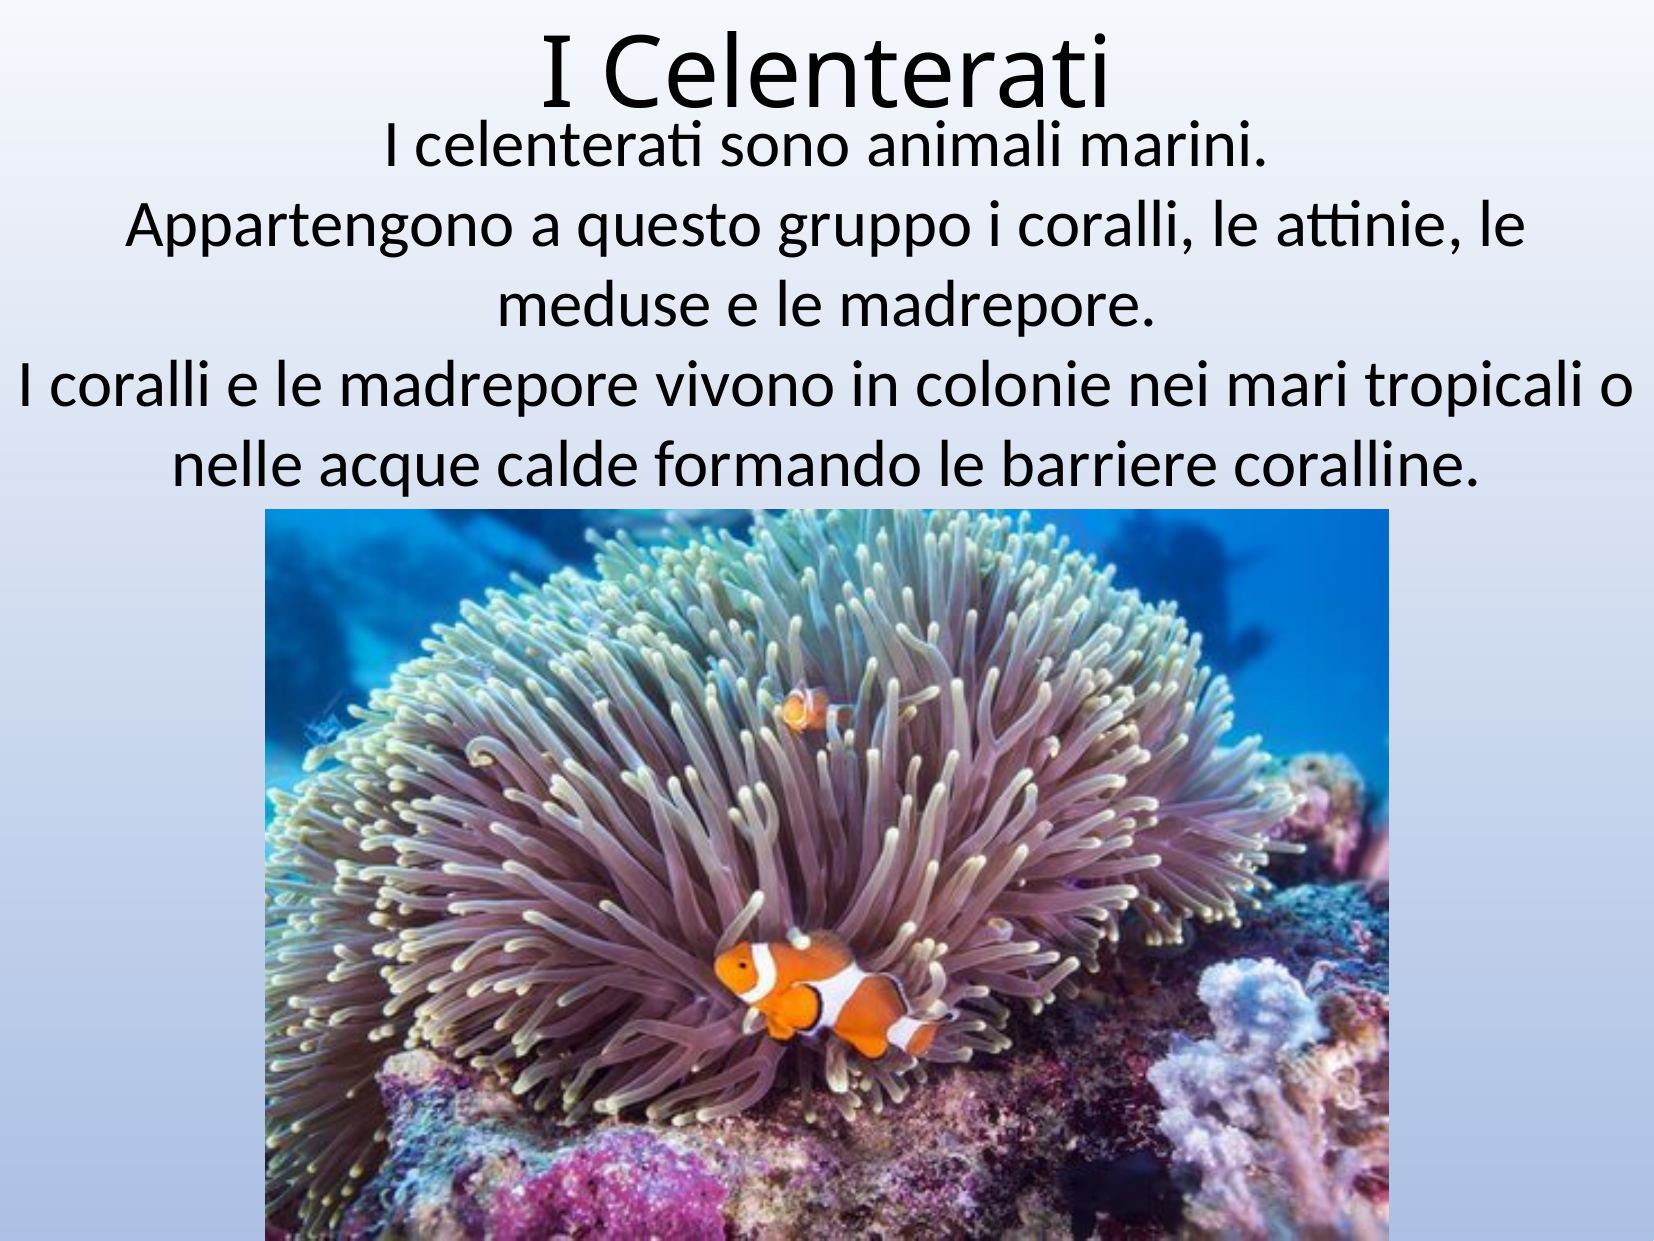

I Celenterati
I celenterati sono animali marini.
Appartengono a questo gruppo i coralli, le attinie, le meduse e le madrepore.
I coralli e le madrepore vivono in colonie nei mari tropicali o nelle acque calde formando le barriere coralline.